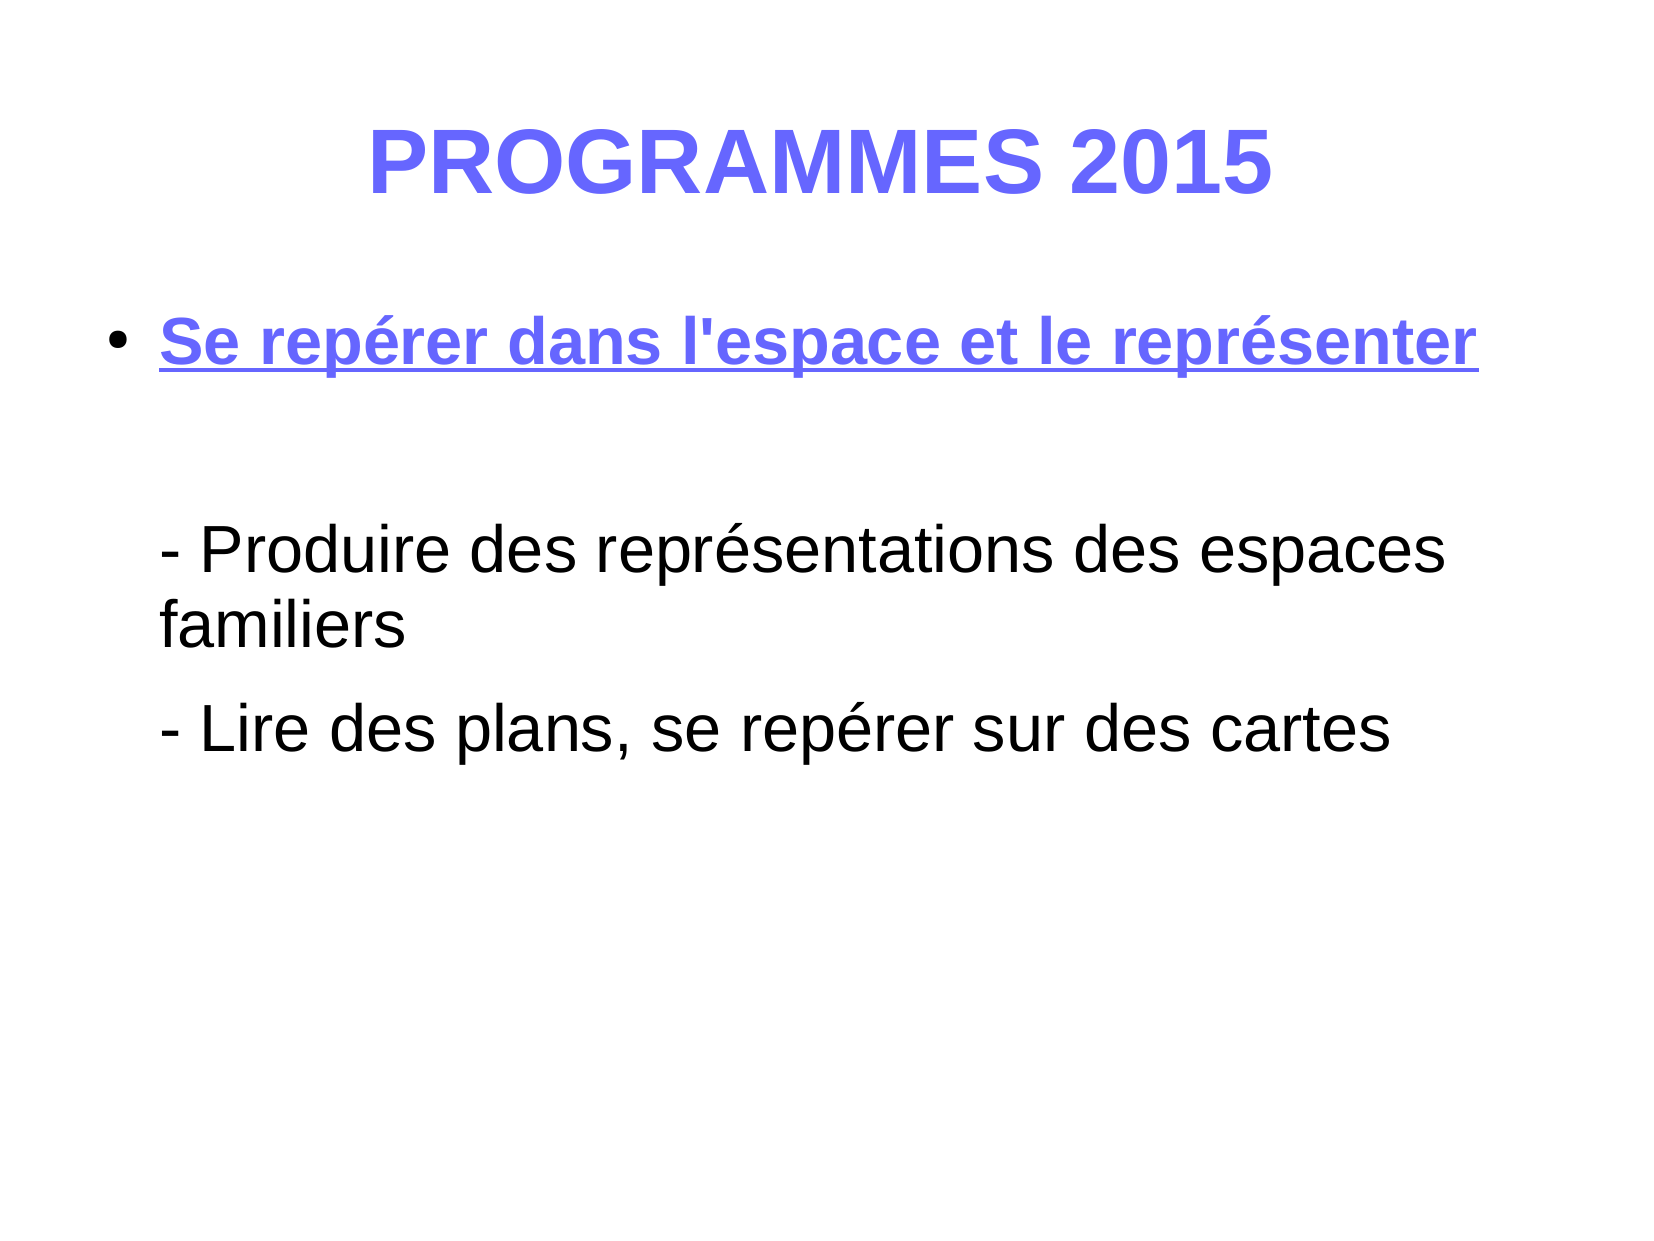

# PROGRAMMES 2015
Se repérer dans l'espace et le représenter
- Produire des représentations des espaces familiers
- Lire des plans, se repérer sur des cartes